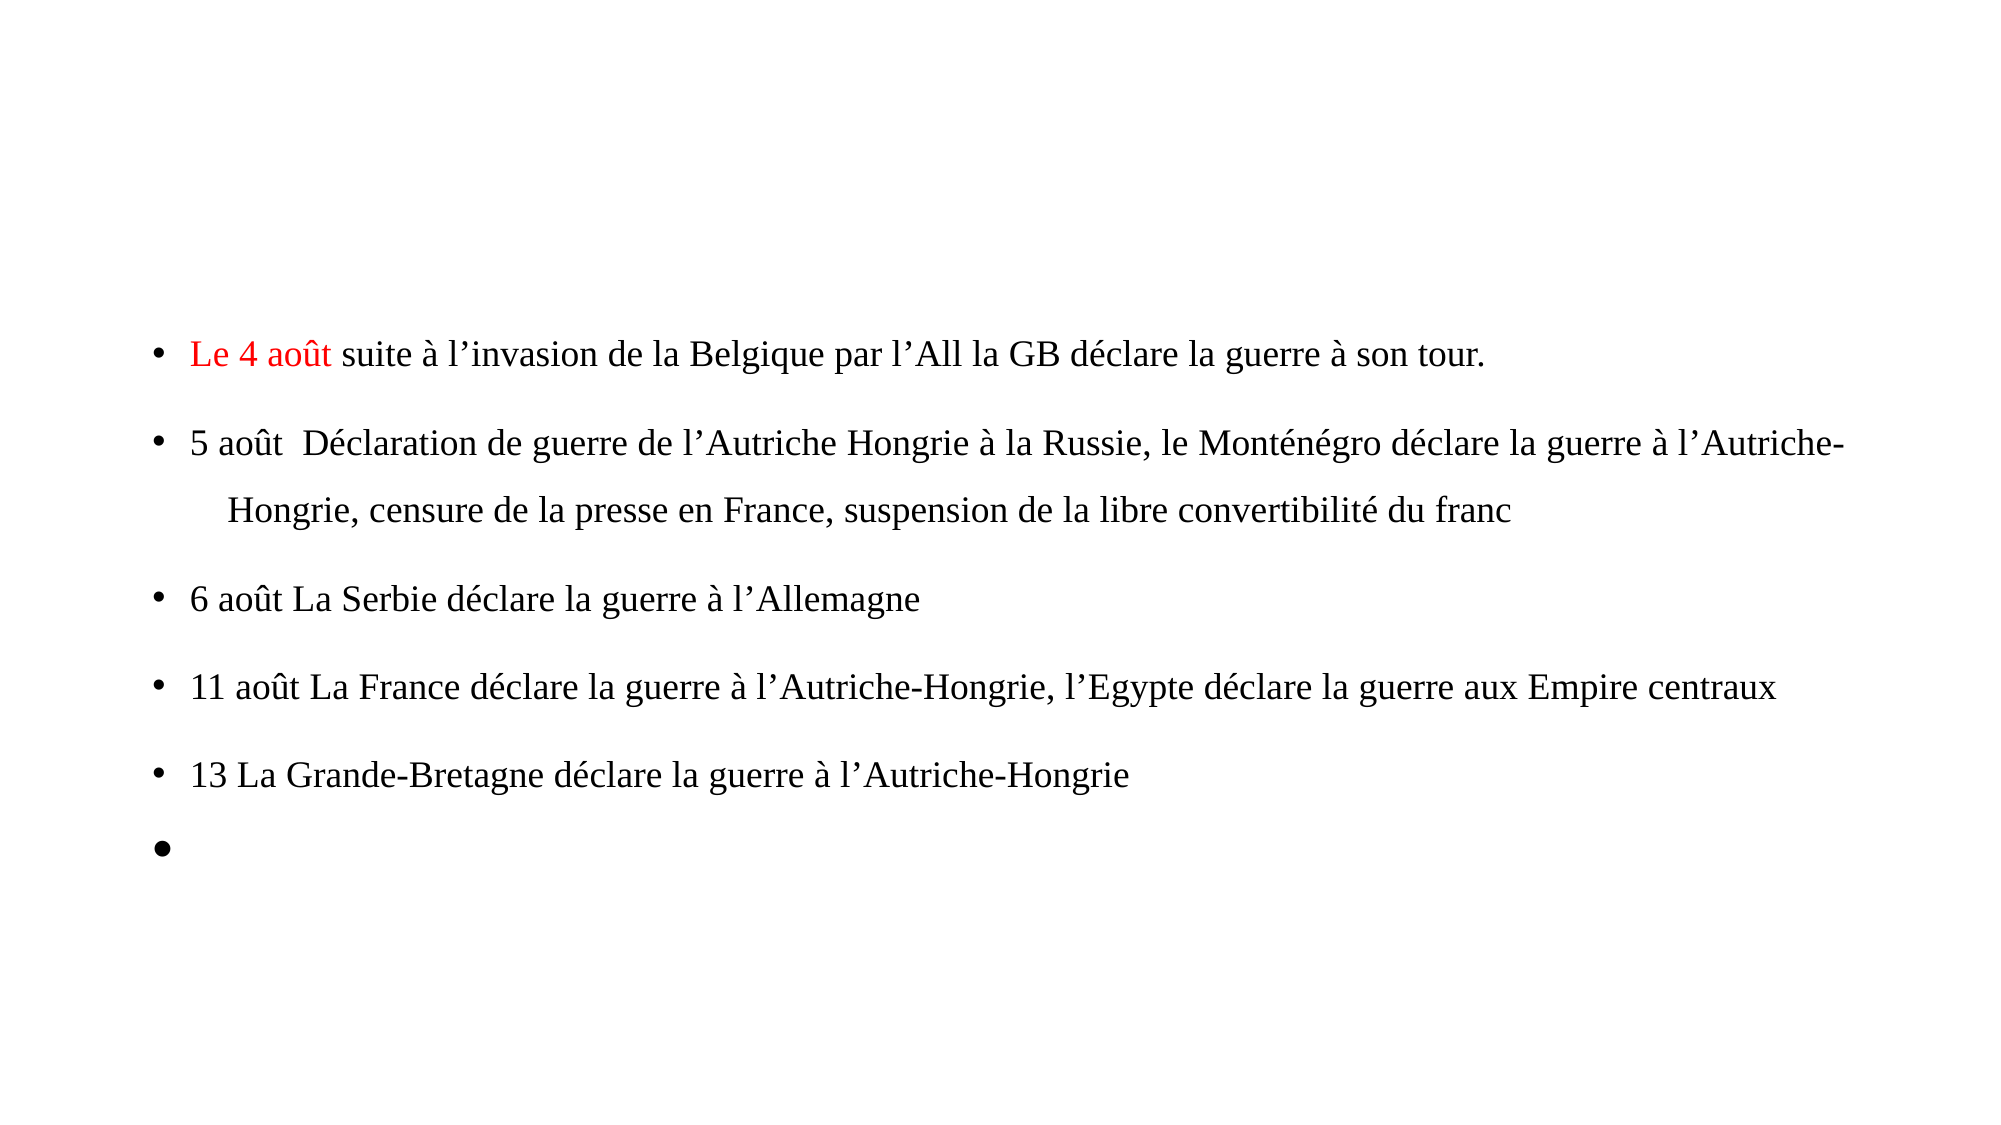

#
Le 4 août suite à l’invasion de la Belgique par l’All la GB déclare la guerre à son tour.
5 août Déclaration de guerre de l’Autriche Hongrie à la Russie, le Monténégro déclare la guerre à l’Autriche-Hongrie, censure de la presse en France, suspension de la libre convertibilité du franc
6 août La Serbie déclare la guerre à l’Allemagne
11 août La France déclare la guerre à l’Autriche-Hongrie, l’Egypte déclare la guerre aux Empire centraux
13 La Grande-Bretagne déclare la guerre à l’Autriche-Hongrie